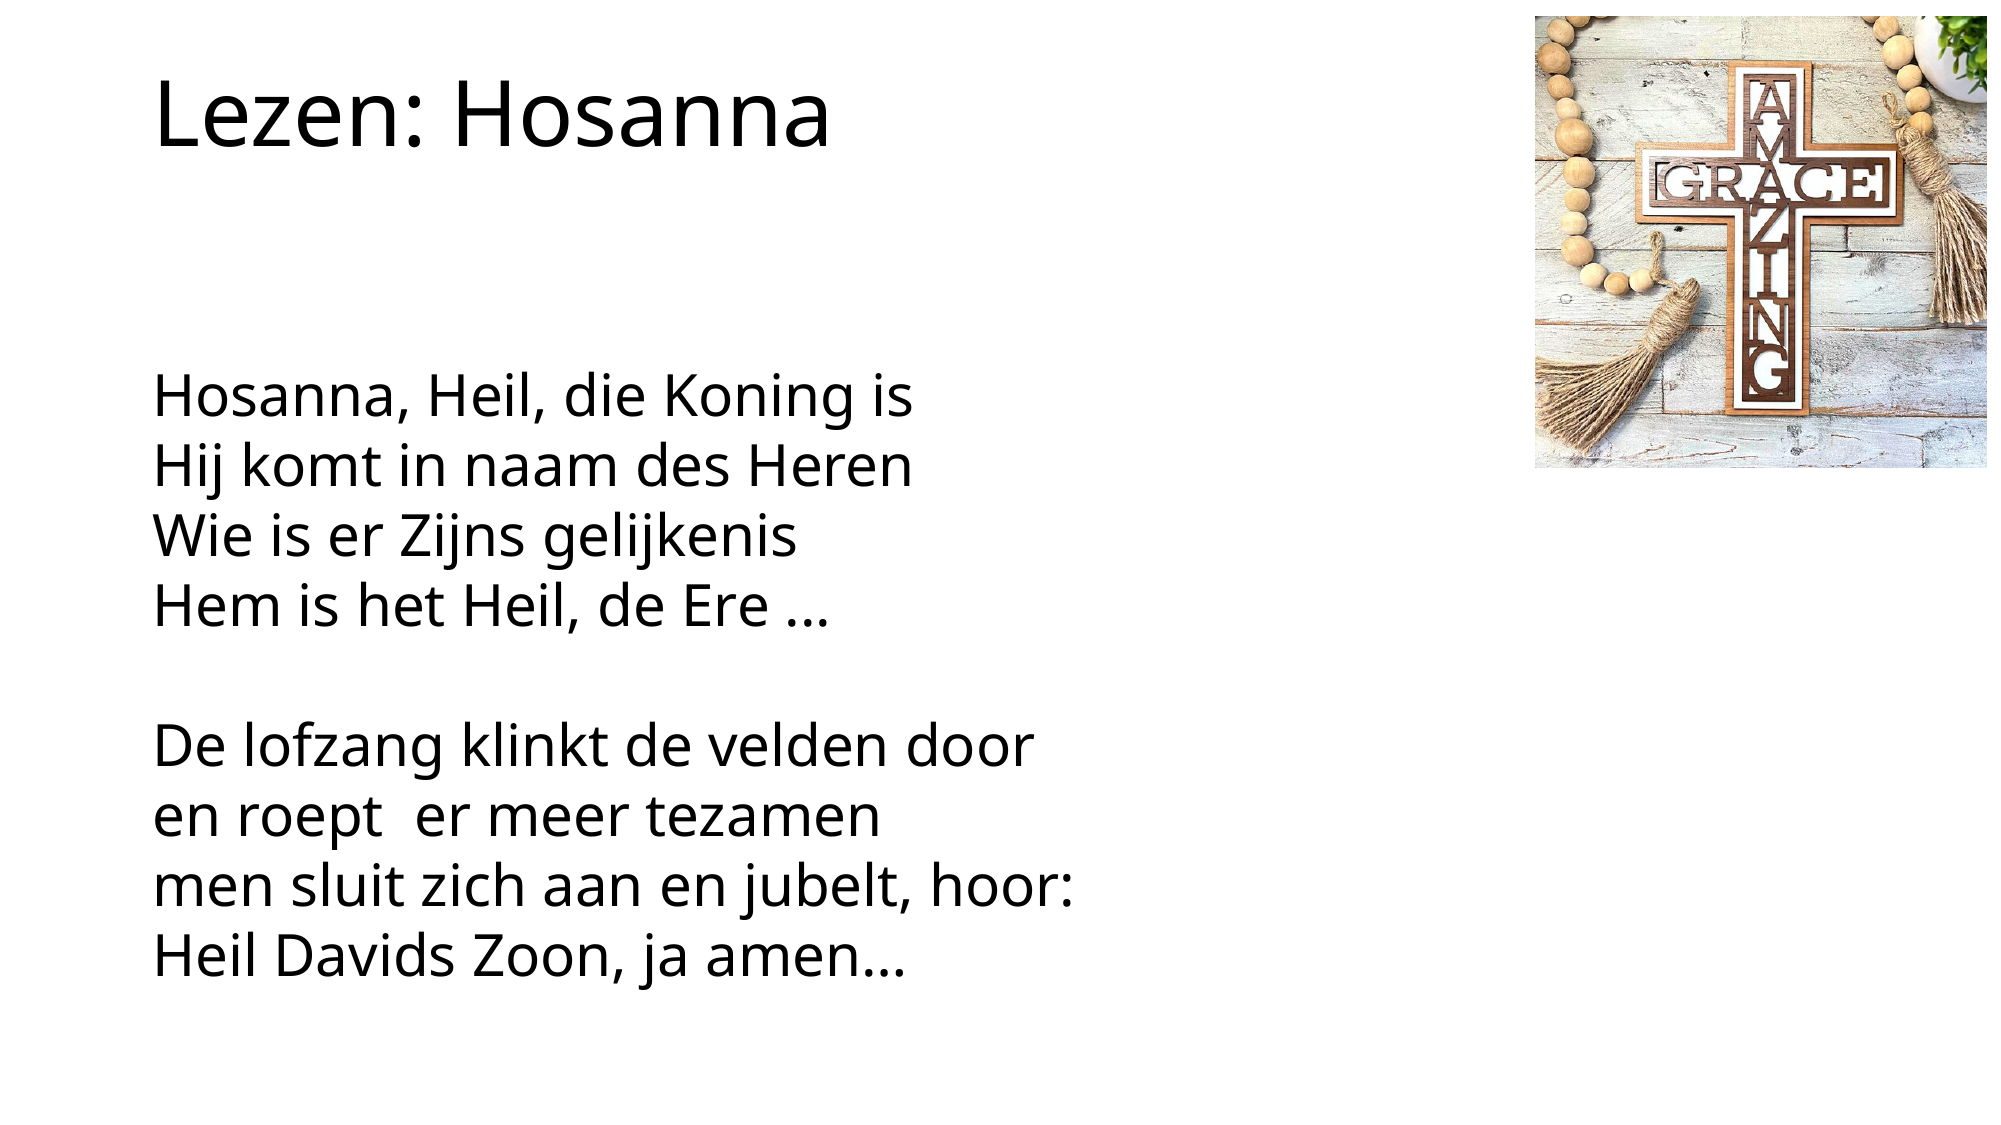

# Lezen: Hosanna
Hosanna, Heil, die Koning is
Hij komt in naam des Heren
Wie is er Zijns gelijkenis
Hem is het Heil, de Ere ...
De lofzang klinkt de velden door
en roept er meer tezamen
men sluit zich aan en jubelt, hoor:
Heil Davids Zoon, ja amen…